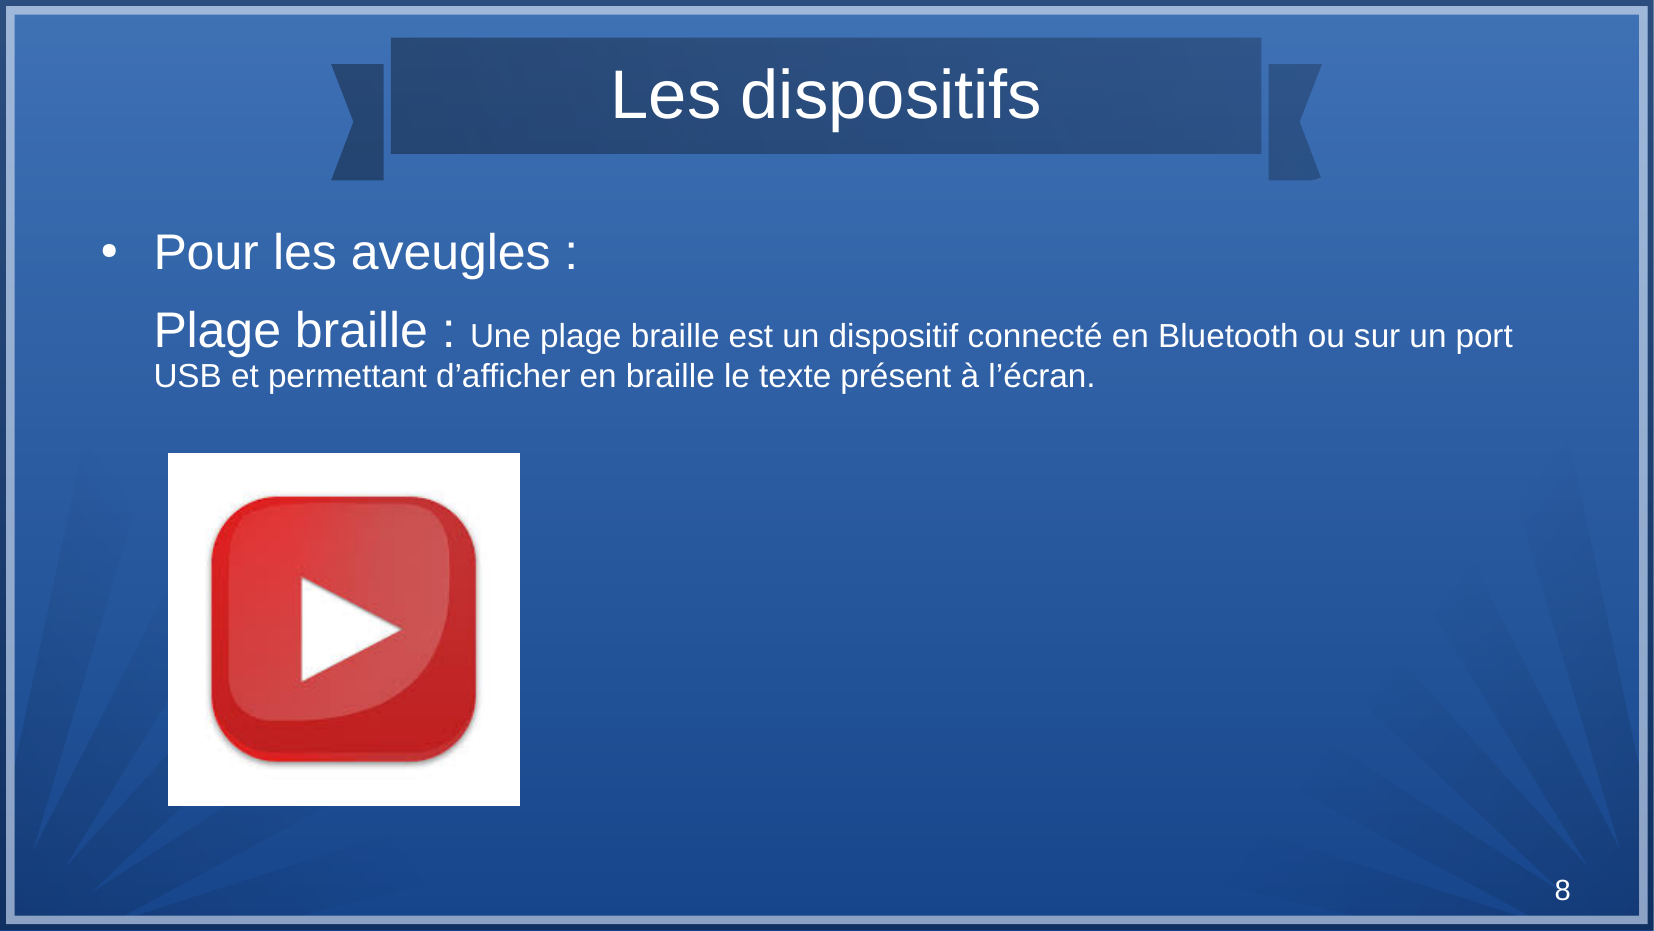

# Les dispositifs
Pour les aveugles :
Plage braille : Une plage braille est un dispositif connecté en Bluetooth ou sur un port USB et permettant d’afficher en braille le texte présent à l’écran.
8